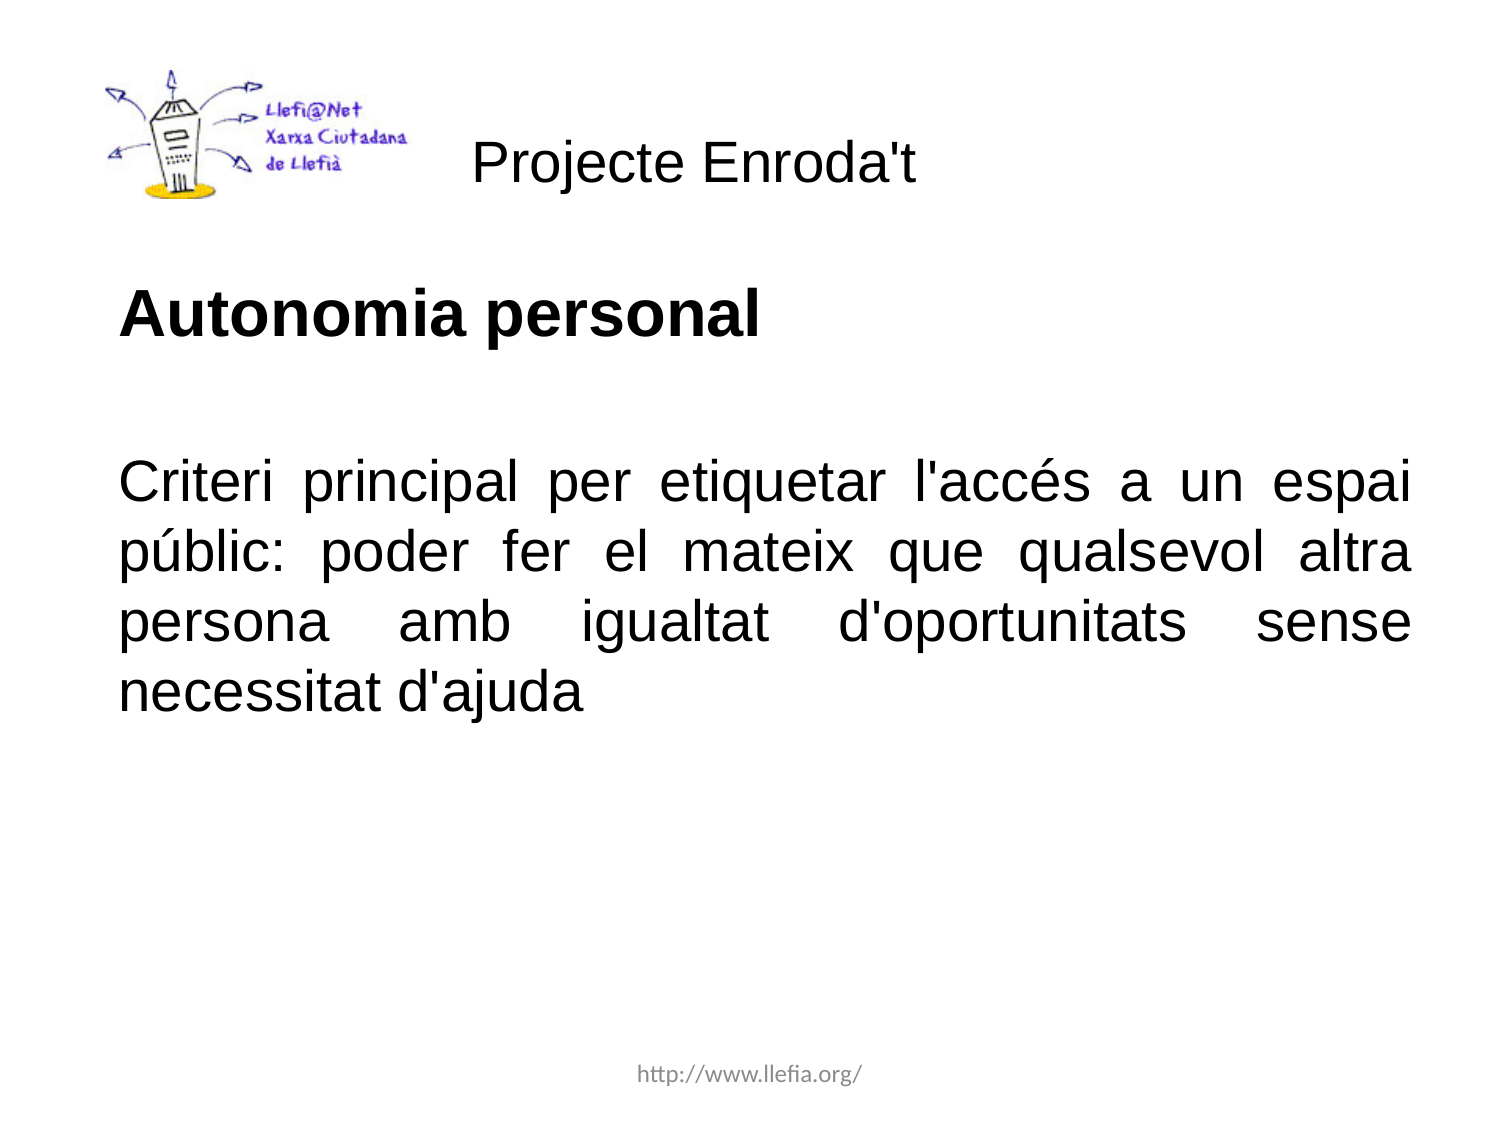

Projecte Enroda't
# Autonomia personal
Criteri principal per etiquetar l'accés a un espai públic: poder fer el mateix que qualsevol altra persona amb igualtat d'oportunitats sense necessitat d'ajuda
http://www.llefia.org/